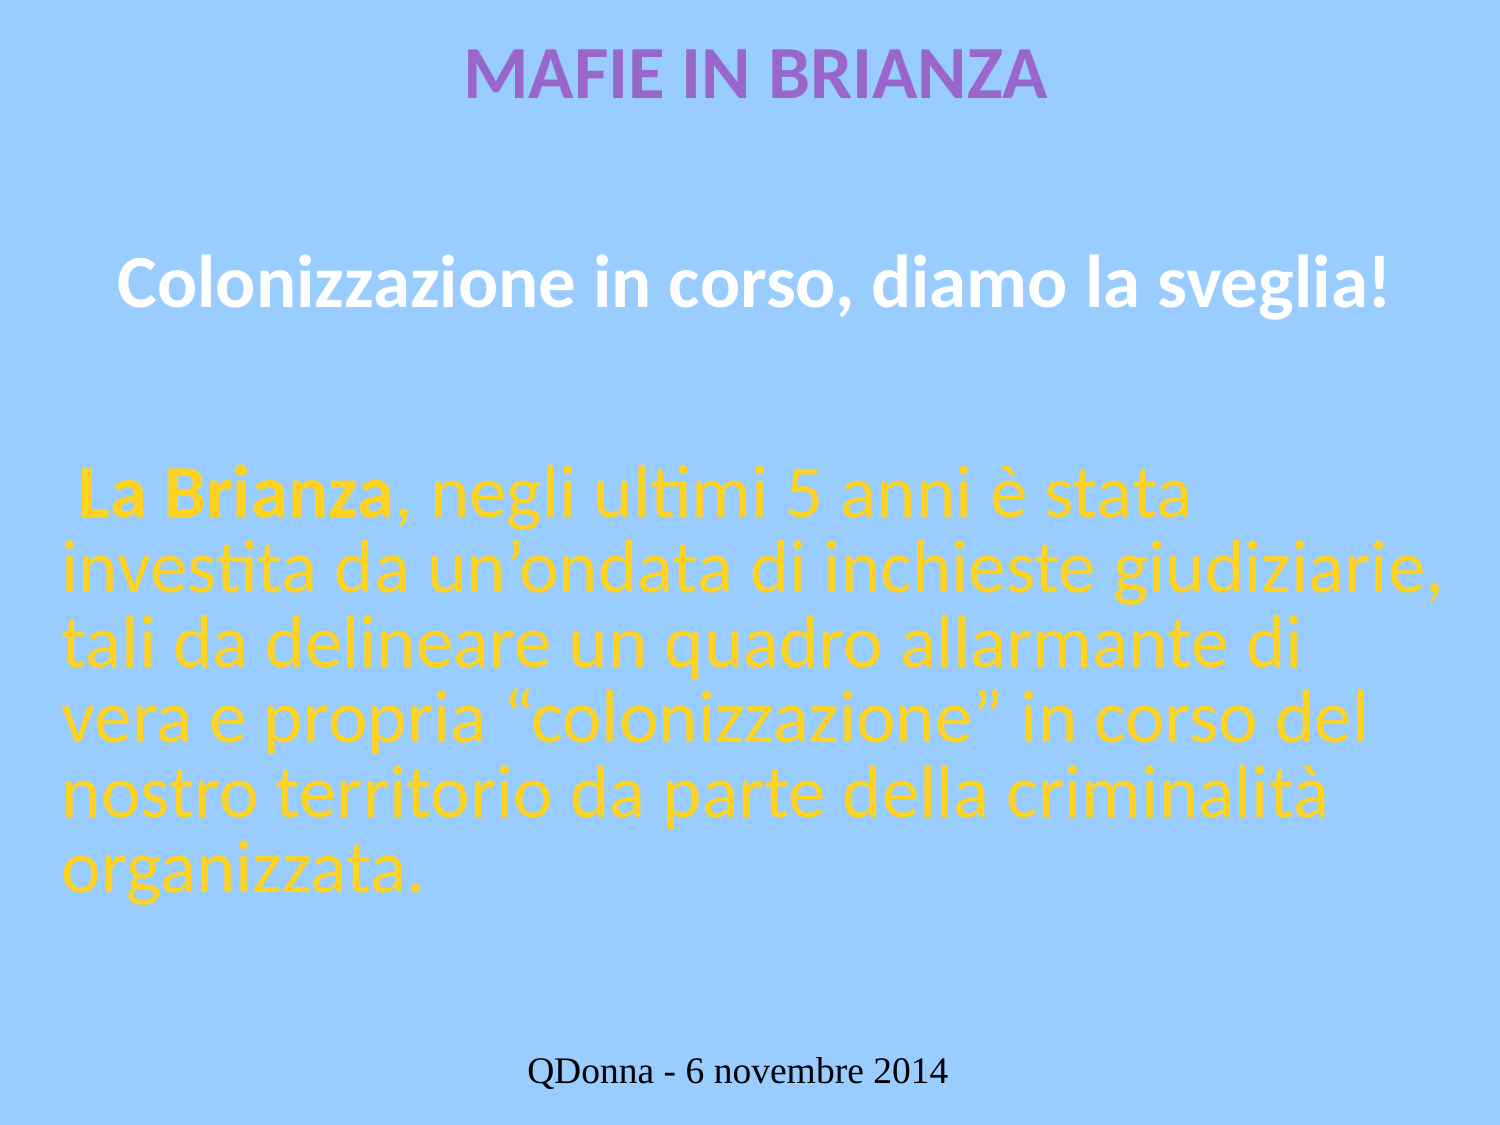

# MAFIE IN BRIANZA
Colonizzazione in corso, diamo la sveglia!
 La Brianza, negli ultimi 5 anni è stata investita da un’ondata di inchieste giudiziarie, tali da delineare un quadro allarmante di vera e propria “colonizzazione” in corso del nostro territorio da parte della criminalità organizzata.
QDonna - 6 novembre 2014